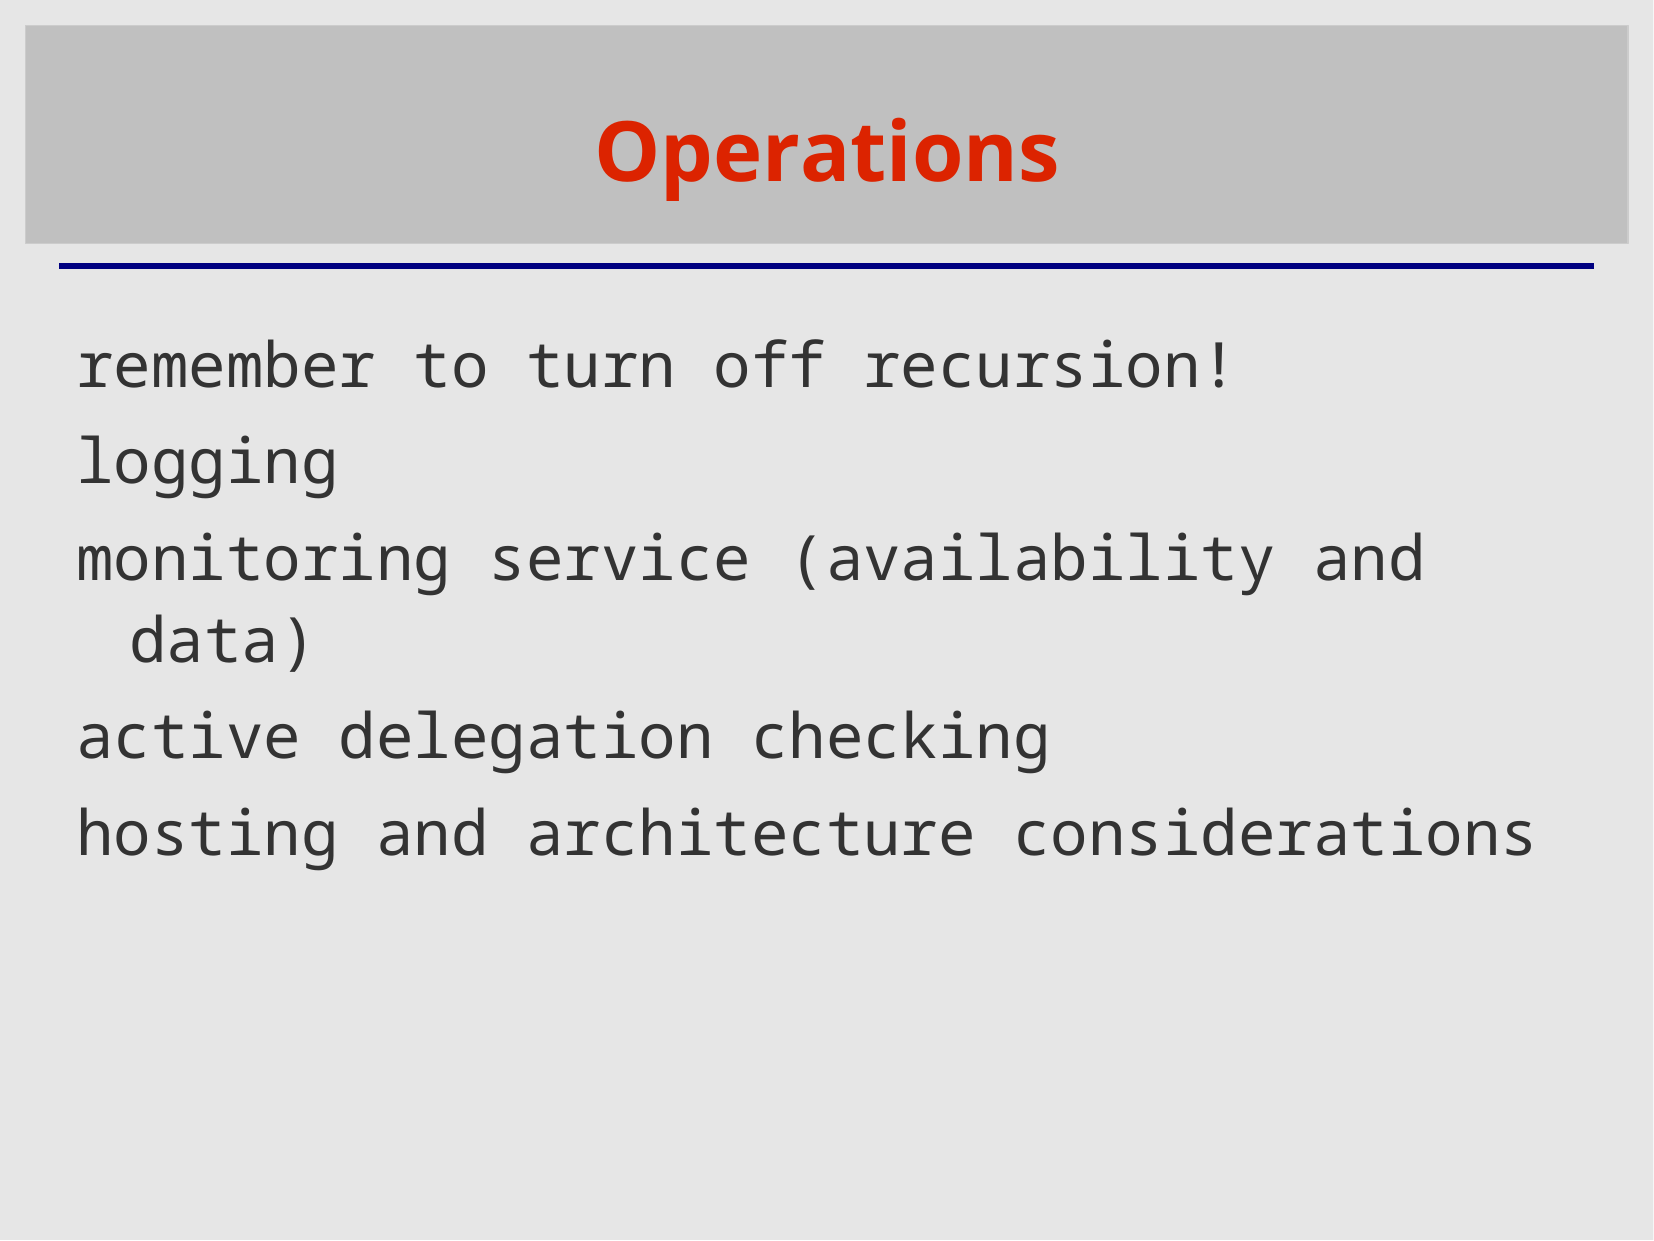

# Operations
remember to turn off recursion!
logging
monitoring service (availability and data)
active delegation checking
hosting and architecture considerations